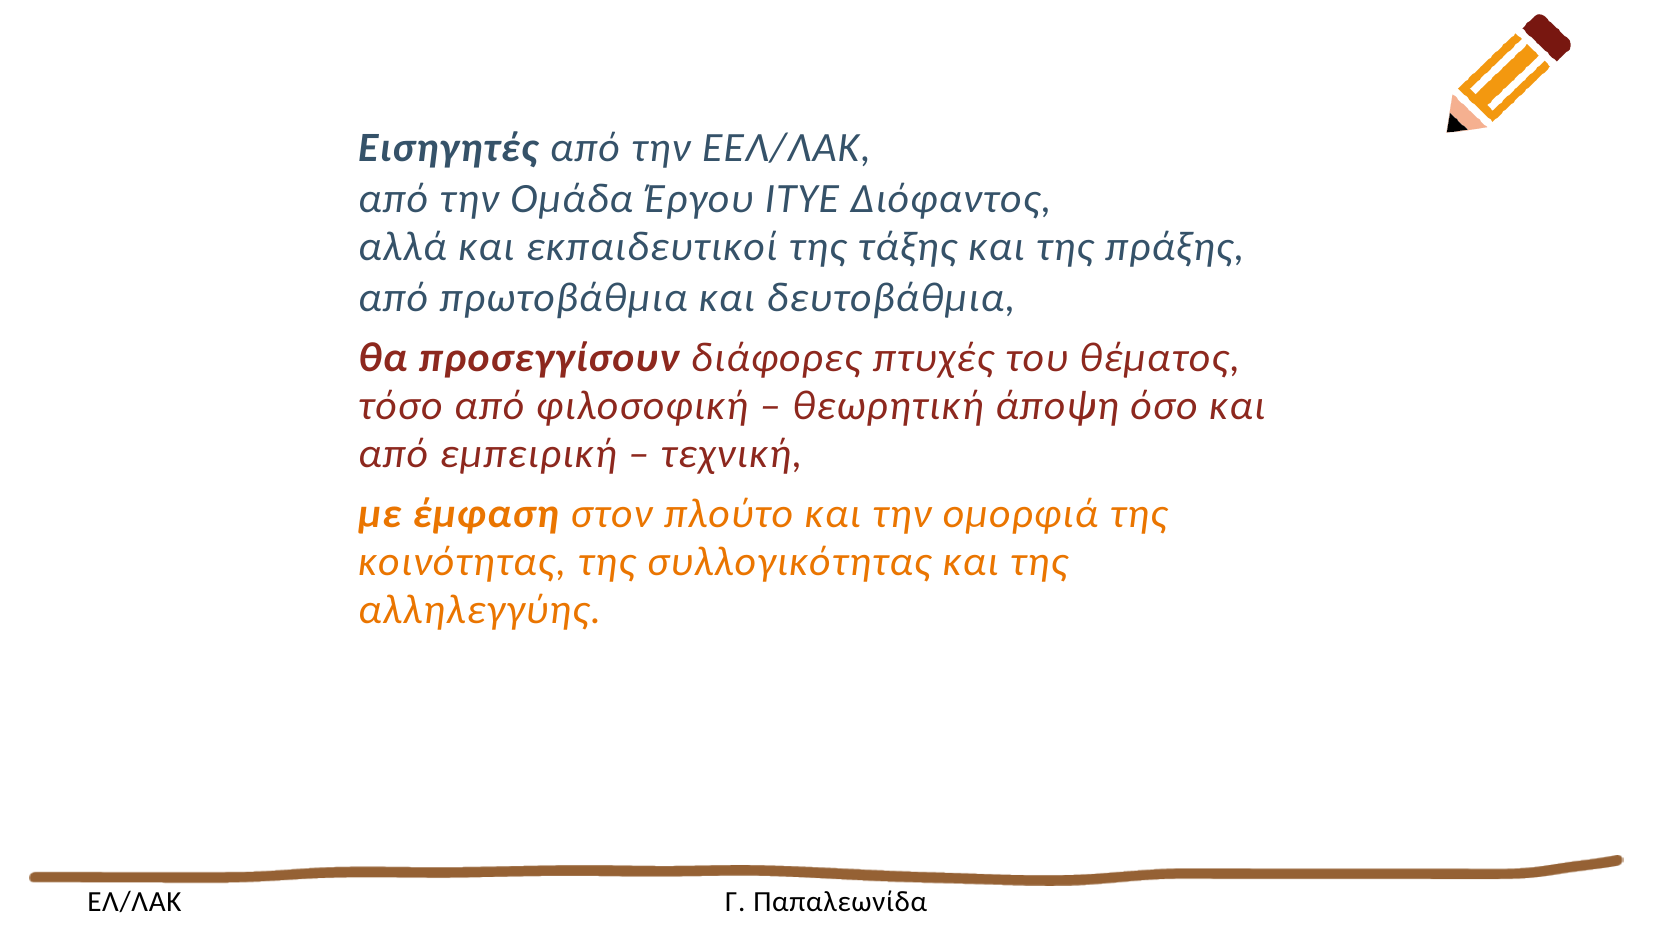

Εισηγητές από την ΕΕΛ/ΛΑΚ,
από την Ομάδα Έργου ΙΤΥΕ Διόφαντος,
αλλά και εκπαιδευτικοί της τάξης και της πράξης,
από πρωτοβάθμια και δευτοβάθμια,
θα προσεγγίσουν διάφορες πτυχές του θέματος,
τόσο από φιλοσοφική – θεωρητική άποψη όσο και από εμπειρική – τεχνική,
με έμφαση στον πλούτο και την ομορφιά της κοινότητας, της συλλογικότητας και της αλληλεγγύης.
Γ. Παπαλεωνίδα
ΕΛ/ΛΑΚ